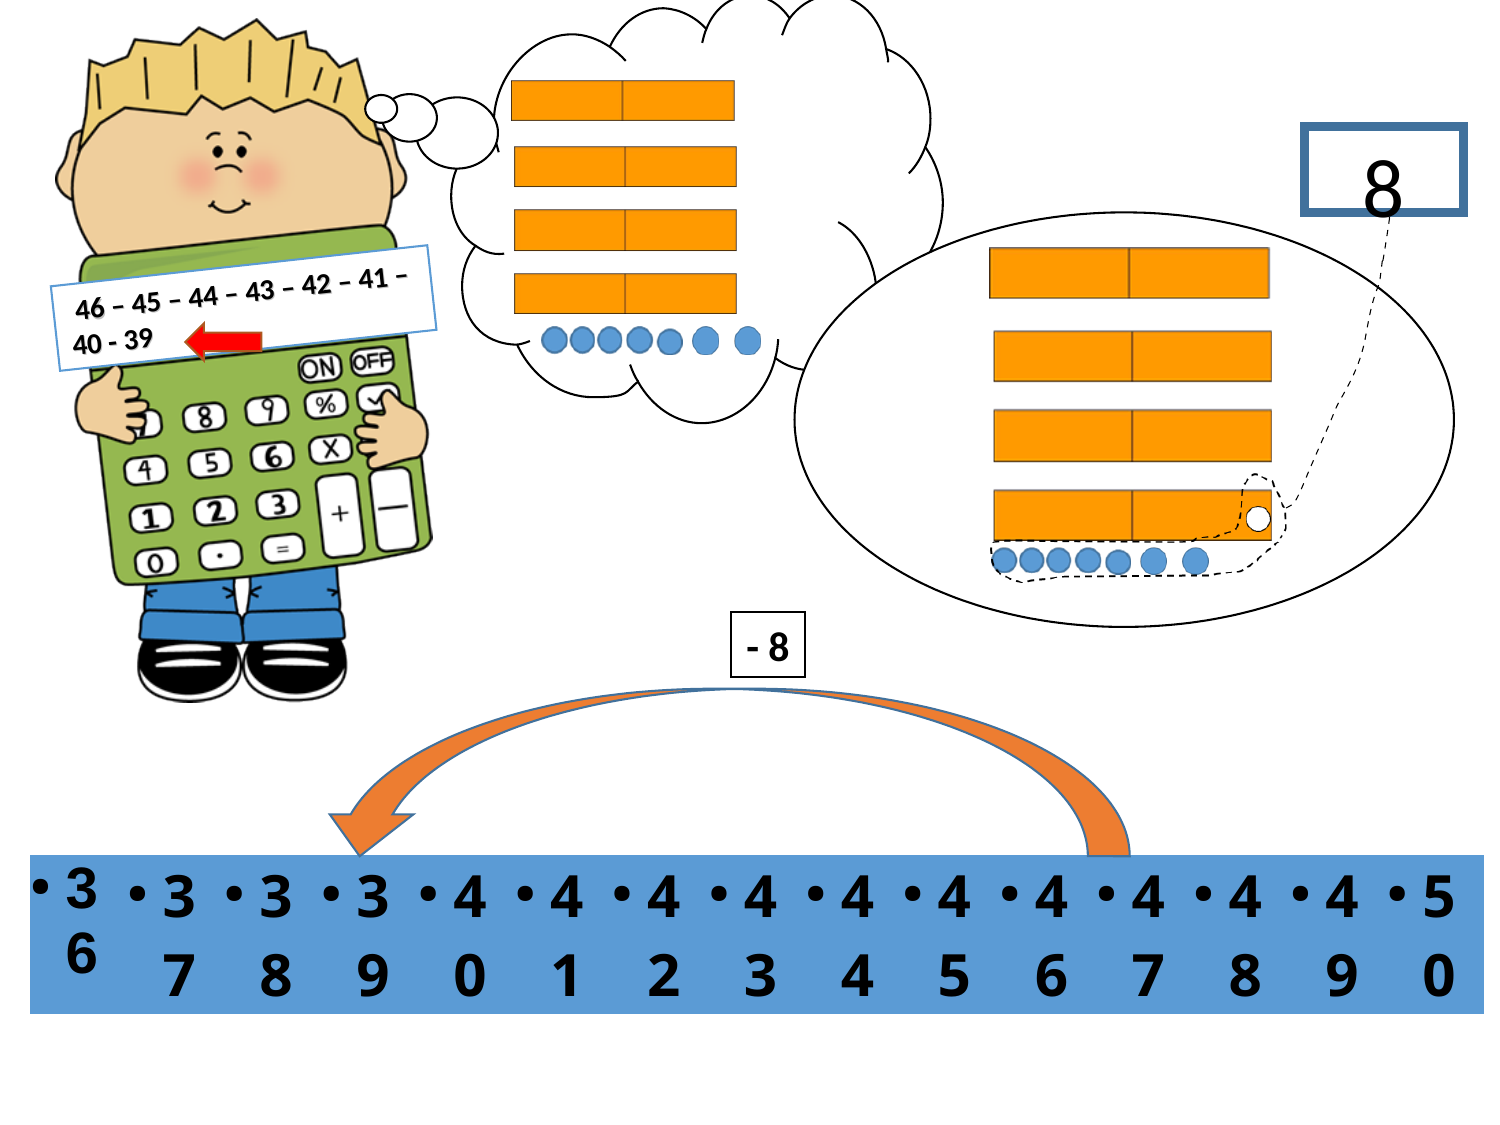

8
 46 – 45 – 44 – 43 – 42 – 41 –
40 - 39
- 8
| 36 | 37 | 38 | 39 | 40 | 41 | 42 | 43 | 44 | 45 | 46 | 47 | 48 | 49 | 50 |
| --- | --- | --- | --- | --- | --- | --- | --- | --- | --- | --- | --- | --- | --- | --- |